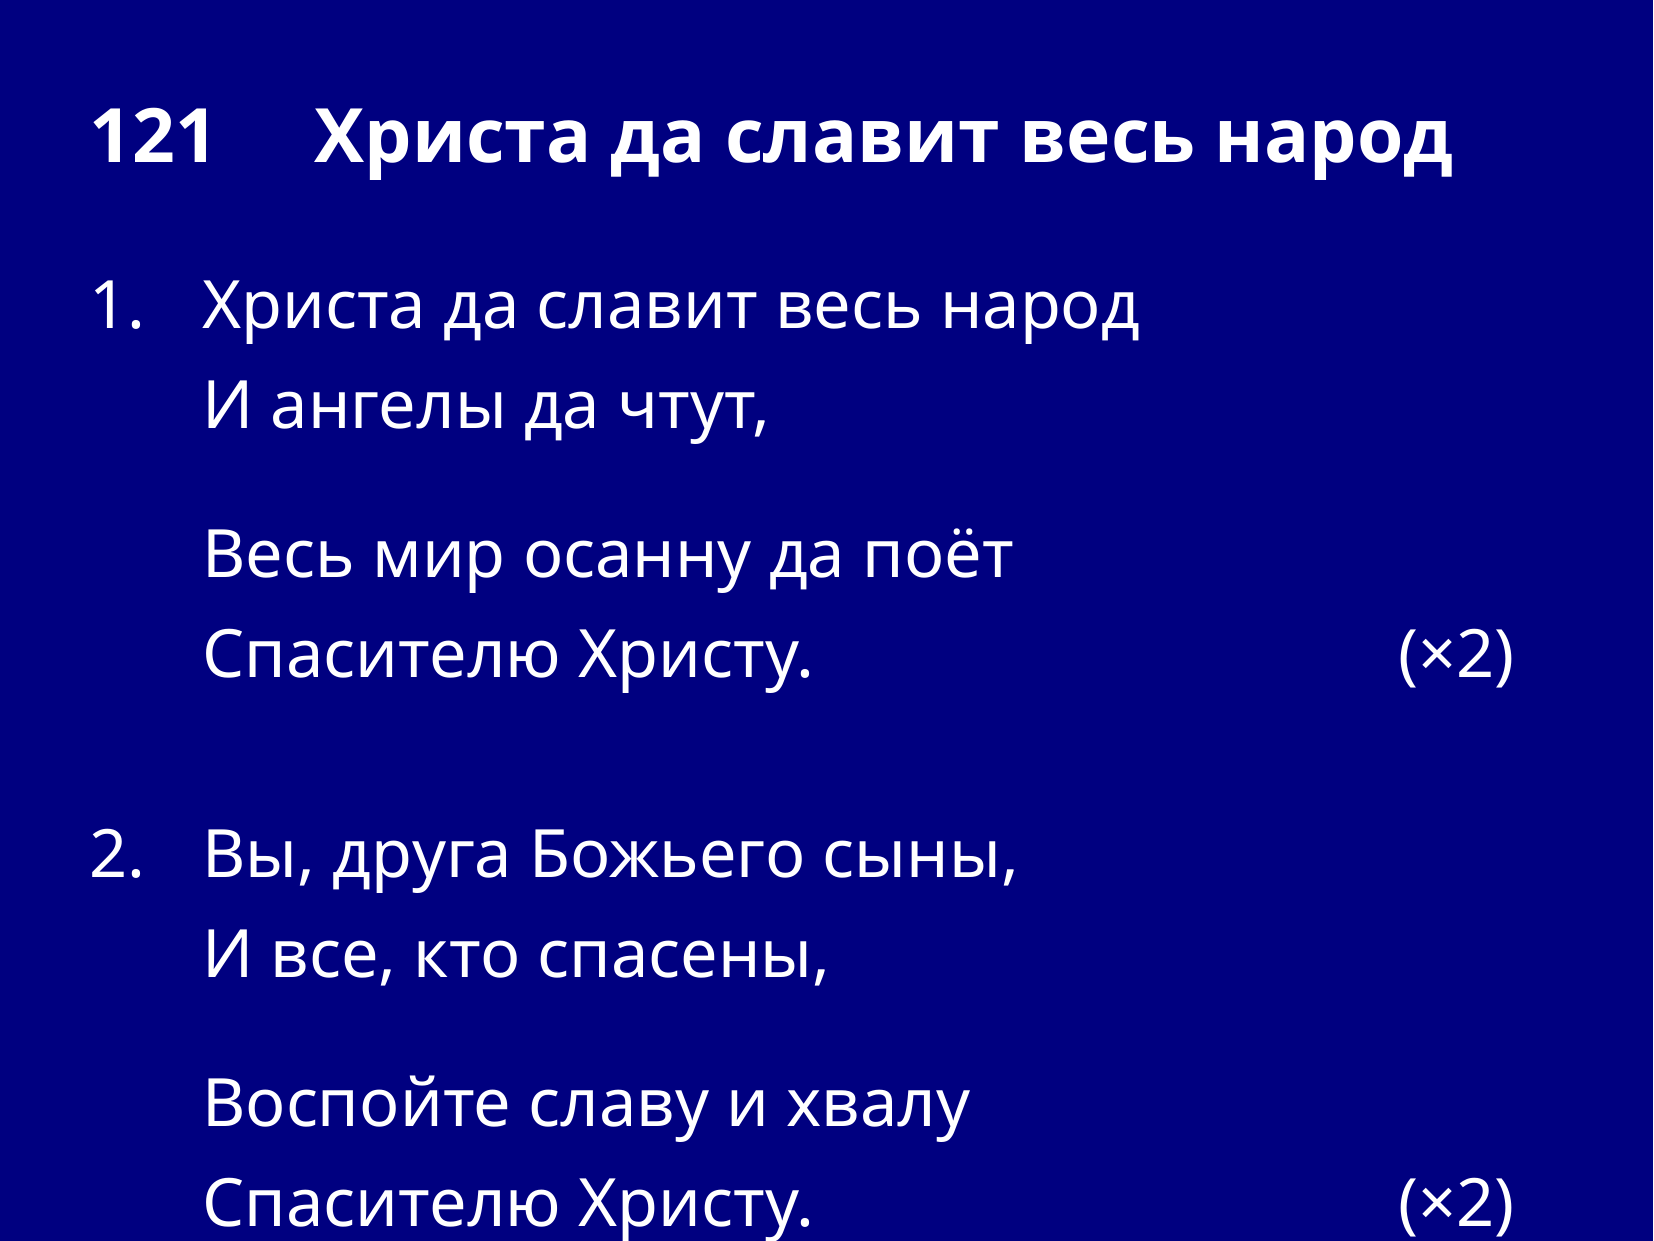

121	Христа да славит весь народ
1.	Христа да славит весь народ
	И ангелы да чтут,
	Весь мир осанну да поёт
	Спасителю Христу.	(×2)
2.	Вы, друга Божьего сыны,
	И все, кто спасены,
	Воспойте славу и хвалу
	Спасителю Христу.	(×2)